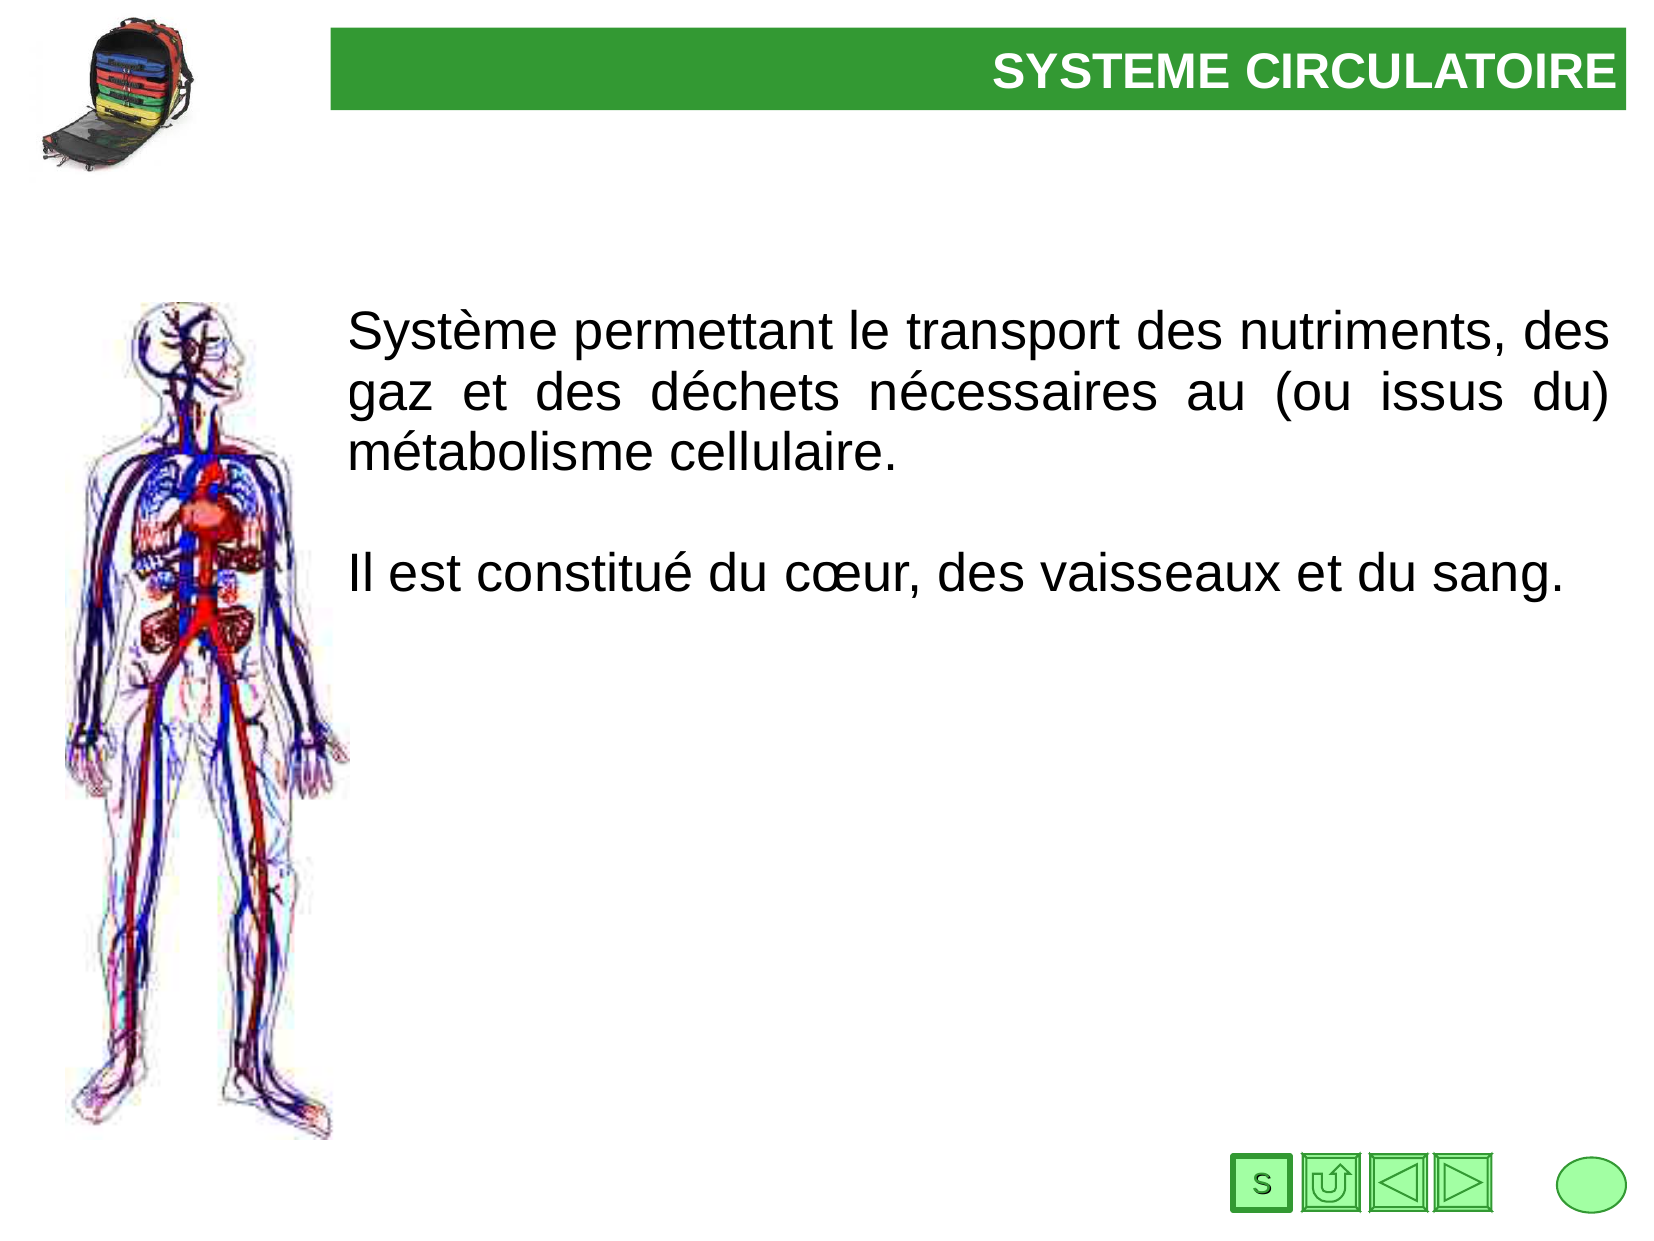

# SYSTEME CIRCULATOIRE
Système permettant le transport des nutriments, des gaz et des déchets nécessaires au (ou issus du) métabolisme cellulaire.
Il est constitué du cœur, des vaisseaux et du sang.